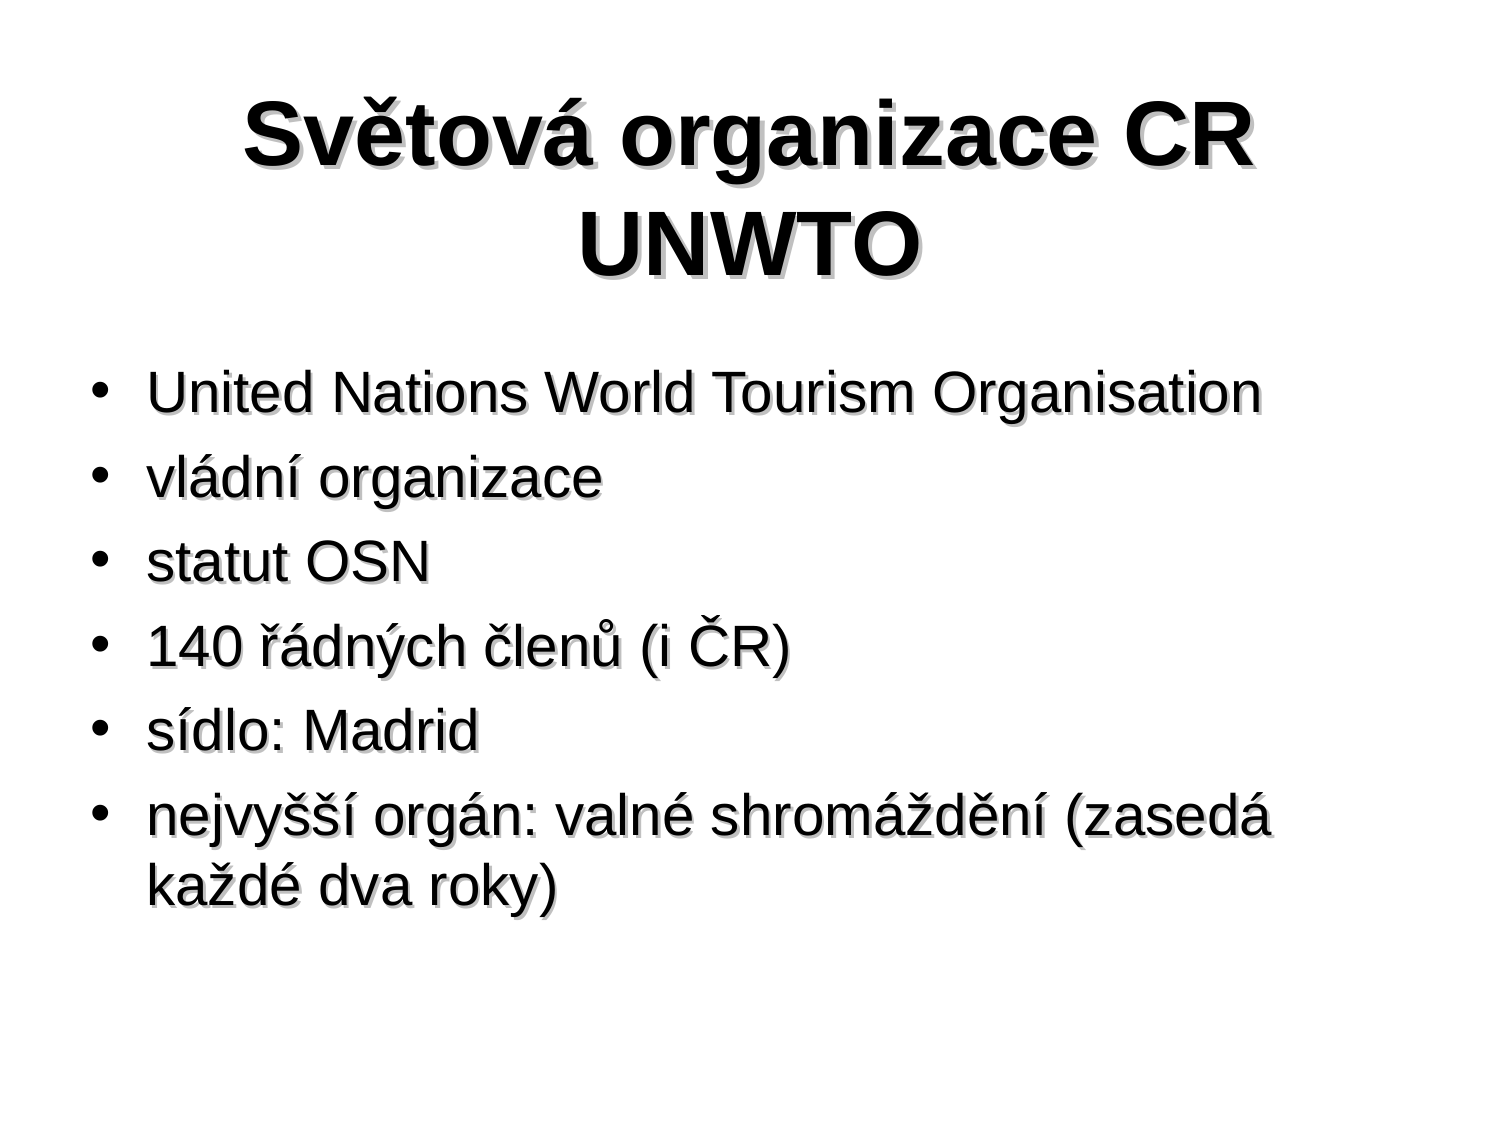

# Světová organizace CR UNWTO
United Nations World Tourism Organisation
vládní organizace
statut OSN
140 řádných členů (i ČR)
sídlo: Madrid
nejvyšší orgán: valné shromáždění (zasedá každé dva roky)